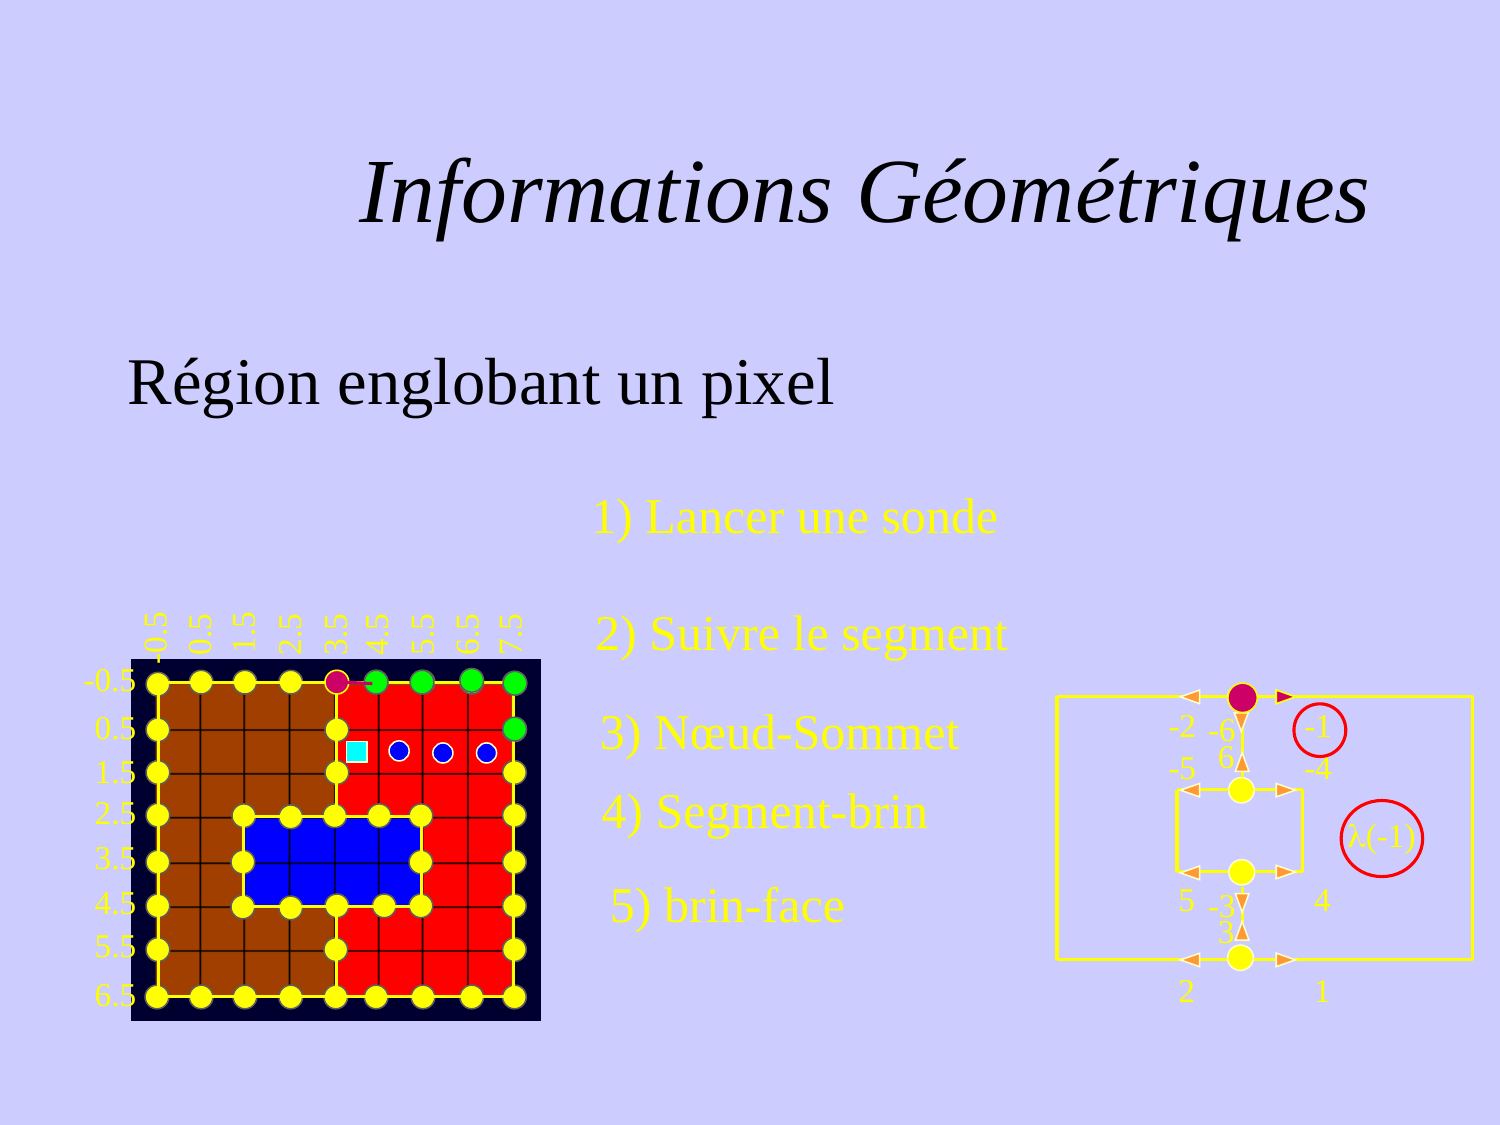

# Informations Géométriques
Région englobant un pixel
1) Lancer une sonde
2) Suivre le segment
1.5
0.5
2.5
3.5
4.5
5.5
6.5
7.5
-0.5
-0.5
0.5
1.5
2.5
3.5
4.5
5.5
6.5
3) Nœud-Sommet
-2
-1
-6
6
-5
-4
4) Segment-brin
(-1)
5) brin-face
5
4
-3
3
2
1